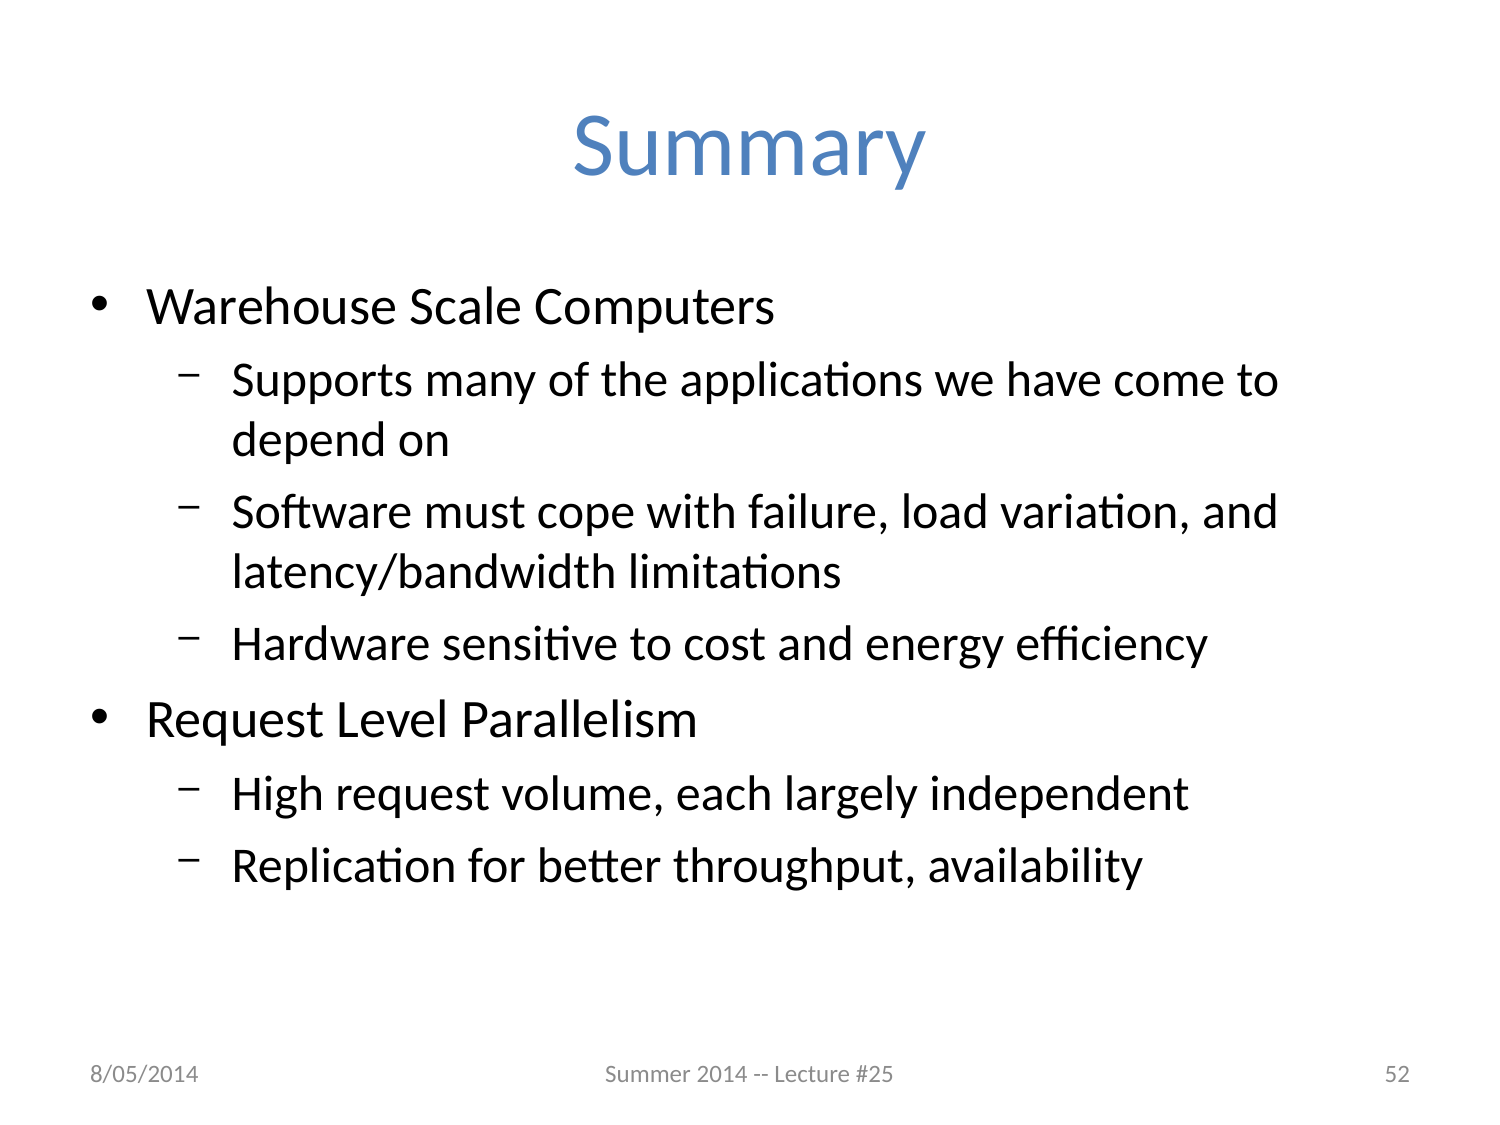

Summary
# Warehouse Scale Computers
Supports many of the applications we have come to depend on
Software must cope with failure, load variation, and latency/bandwidth limitations
Hardware sensitive to cost and energy efficiency
Request Level Parallelism
High request volume, each largely independent
Replication for better throughput, availability
8/05/2014
Summer 2014 -- Lecture #25